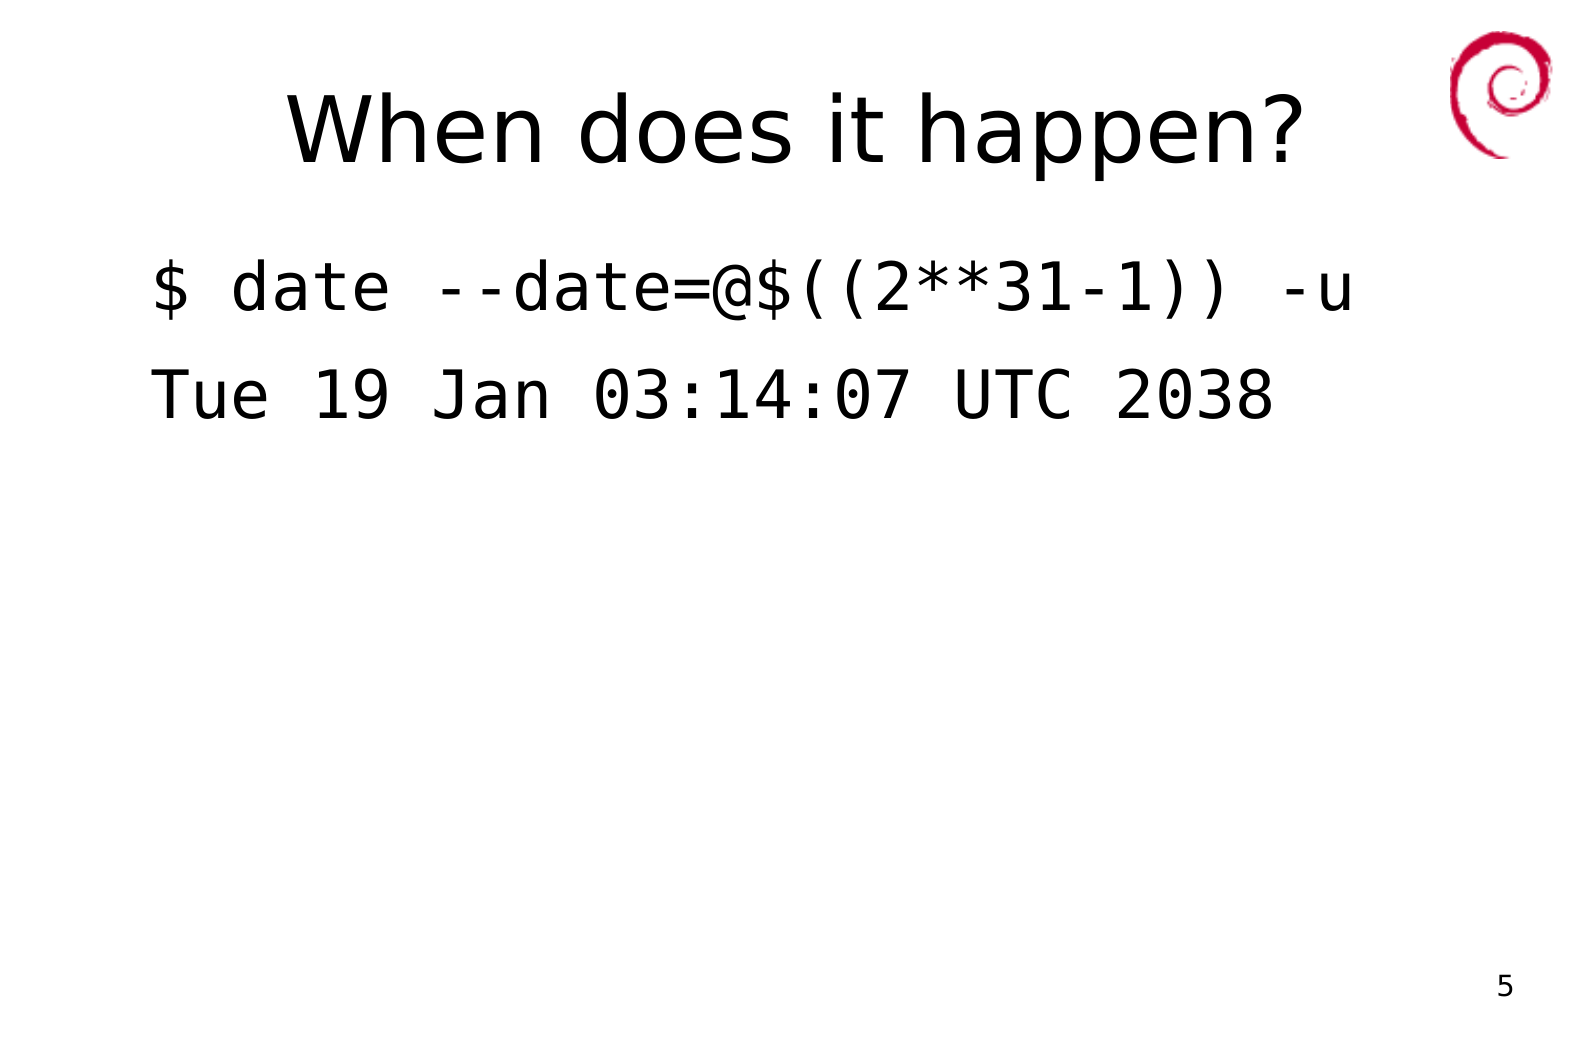

# When does it happen?
$ date --date=@$((2**31-1)) -u
Tue 19 Jan 03:14:07 UTC 2038
5